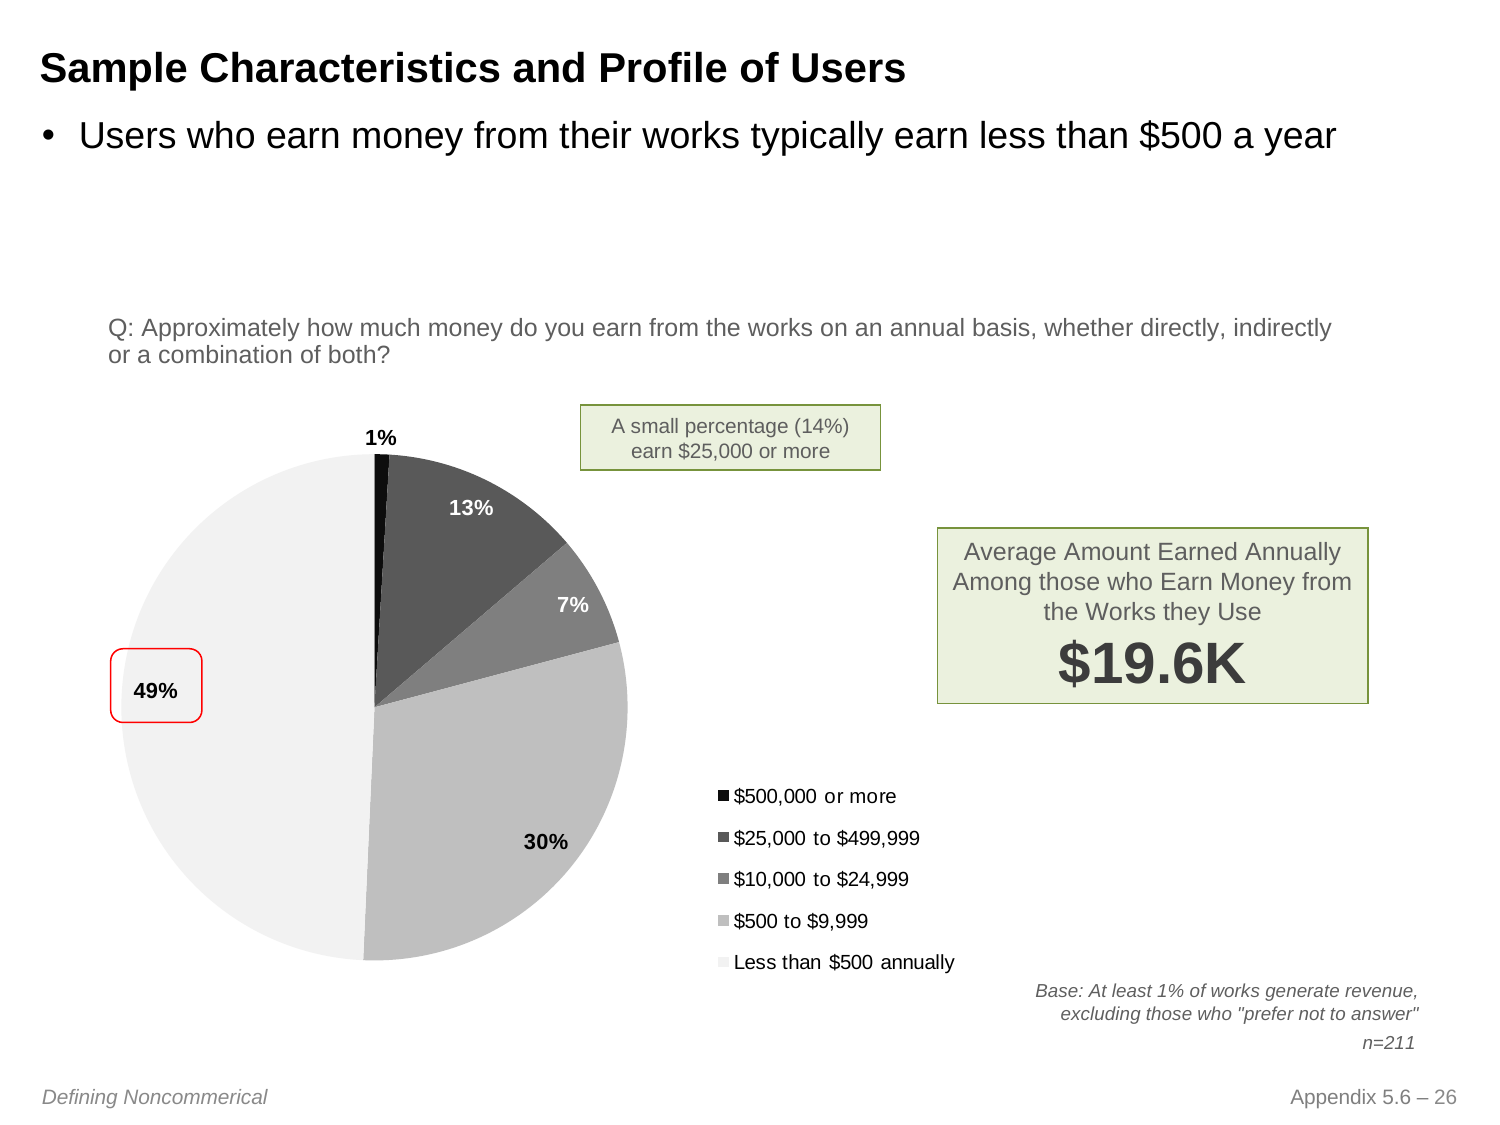

Sample Characteristics and Profile of Users
Users who earn money from their works typically earn less than $500 a year
Q: Approximately how much money do you earn from the works on an annual basis, whether directly, indirectly or a combination of both?
A small percentage (14%) earn $25,000 or more
Average Amount Earned Annually Among those who Earn Money from the Works they Use
$19.6K
Base: At least 1% of works generate revenue, excluding those who "prefer not to answer"
n=211
Defining Noncommerical
Appendix 5.6 –